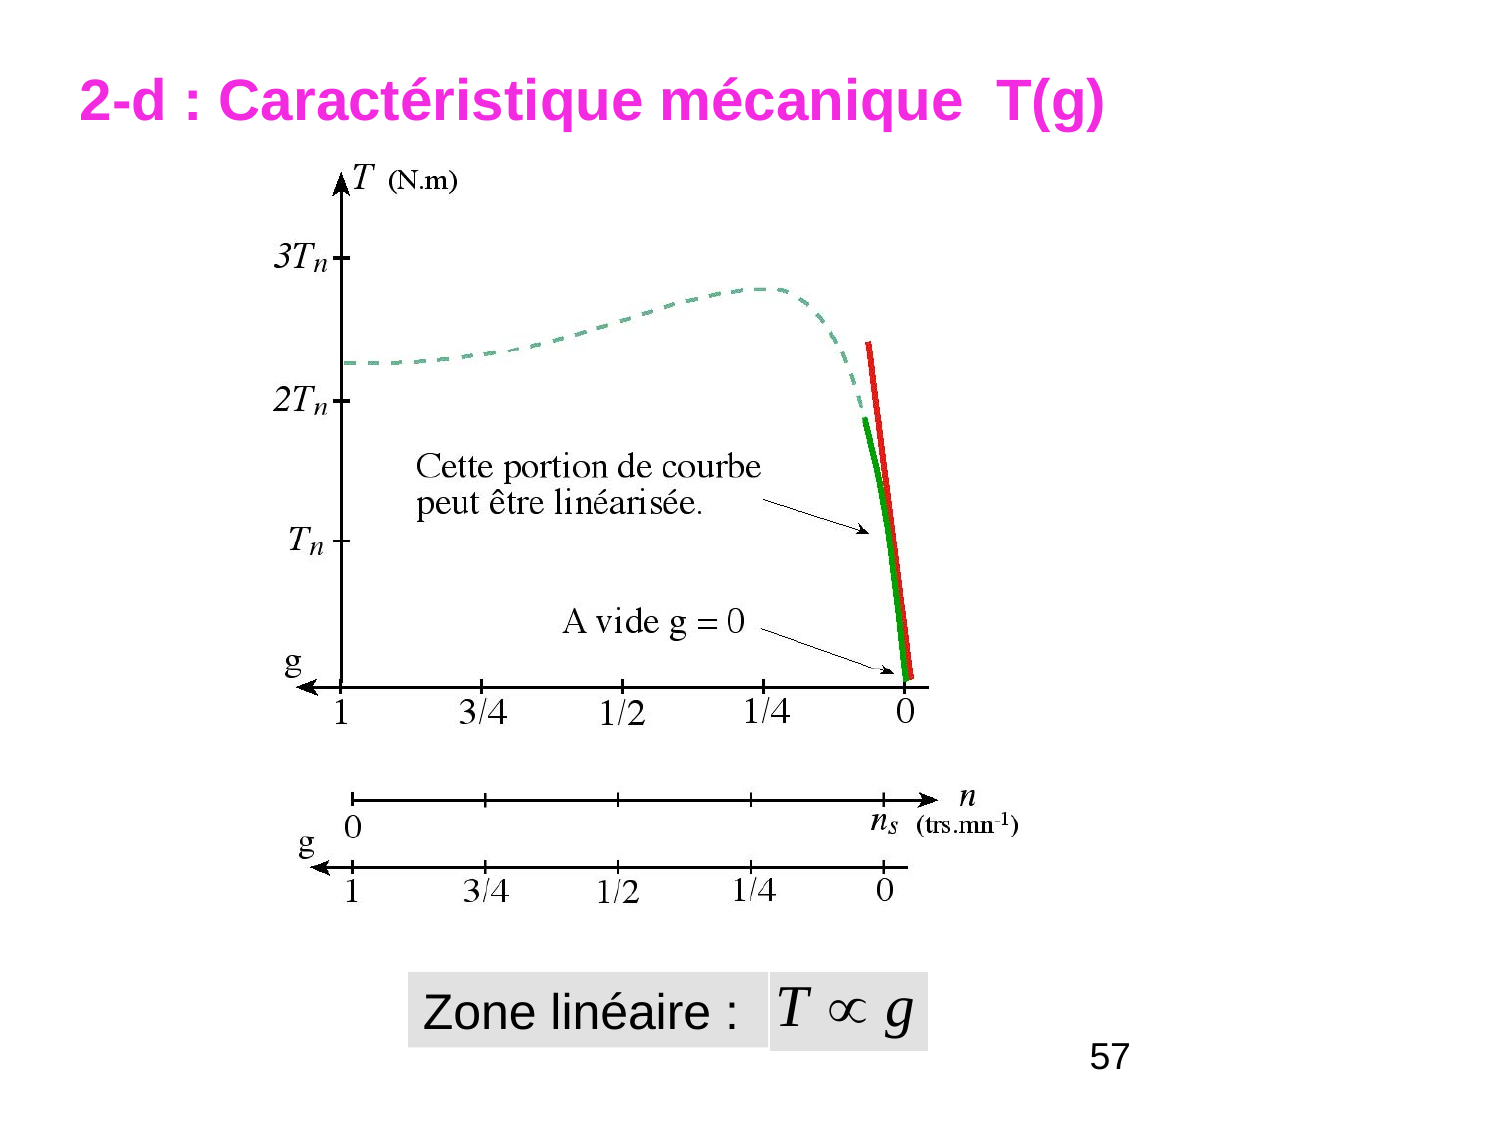

2-d : Caractéristique mécanique T(g)
Zone linéaire :
57